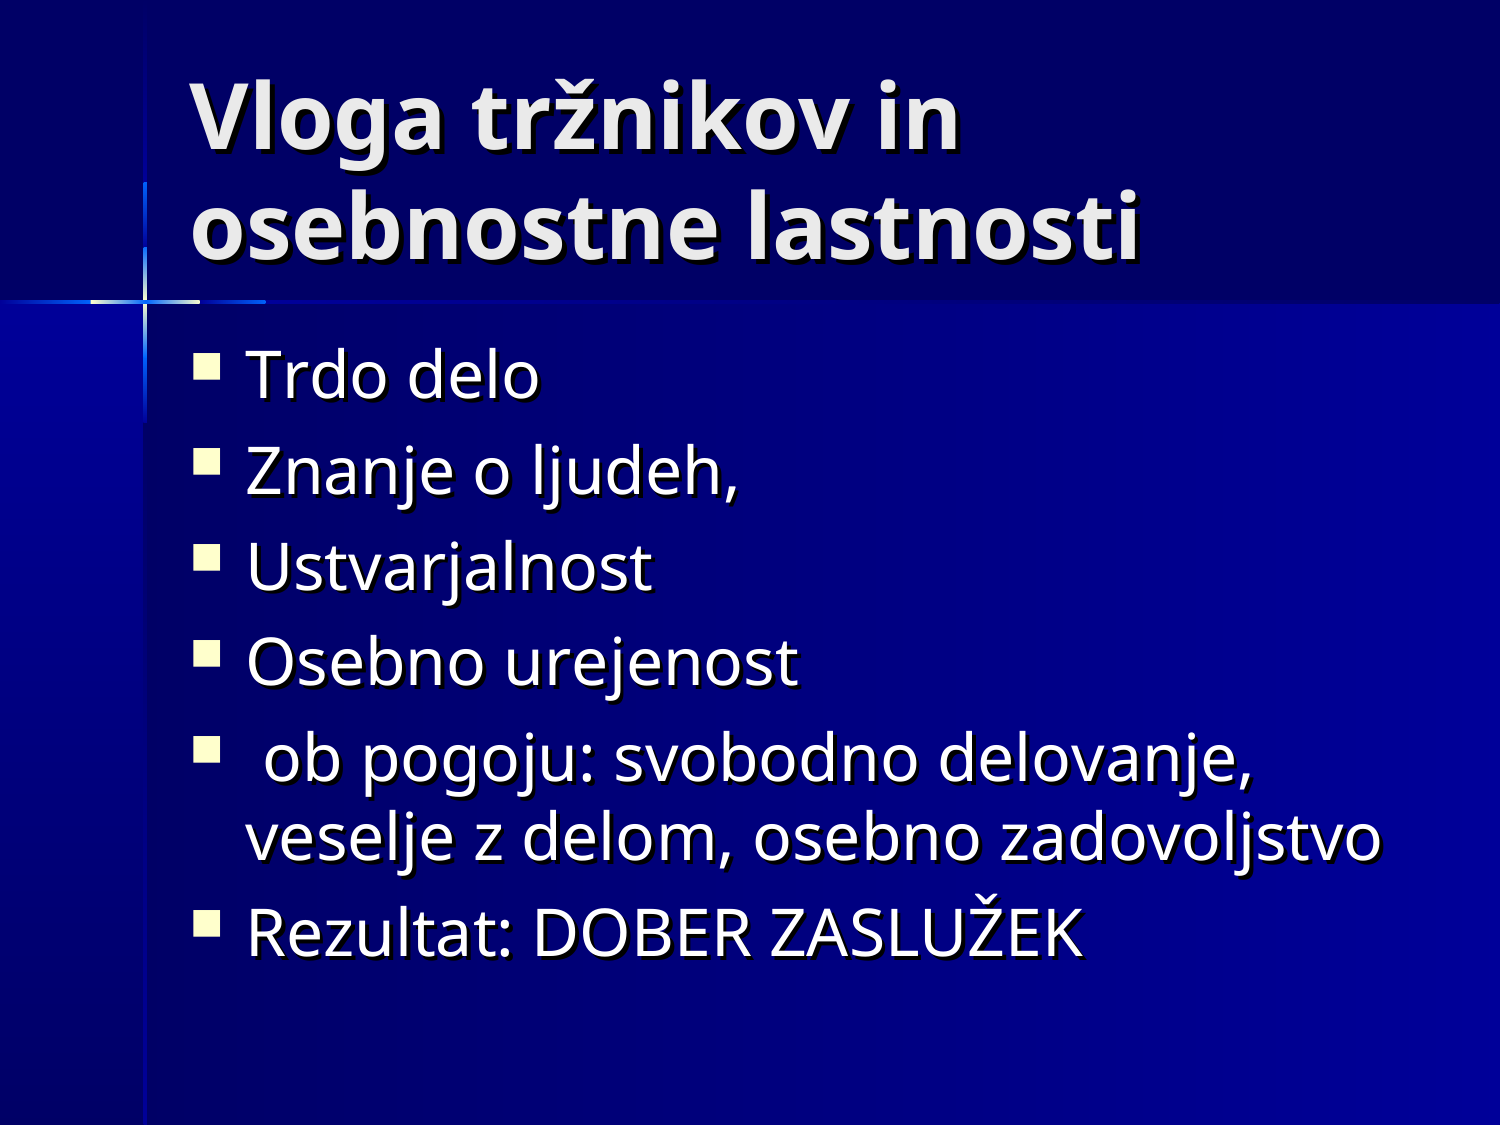

# Vloga tržnikov in osebnostne lastnosti
Trdo delo
Znanje o ljudeh,
Ustvarjalnost
Osebno urejenost
 ob pogoju: svobodno delovanje, veselje z delom, osebno zadovoljstvo
Rezultat: DOBER ZASLUŽEK